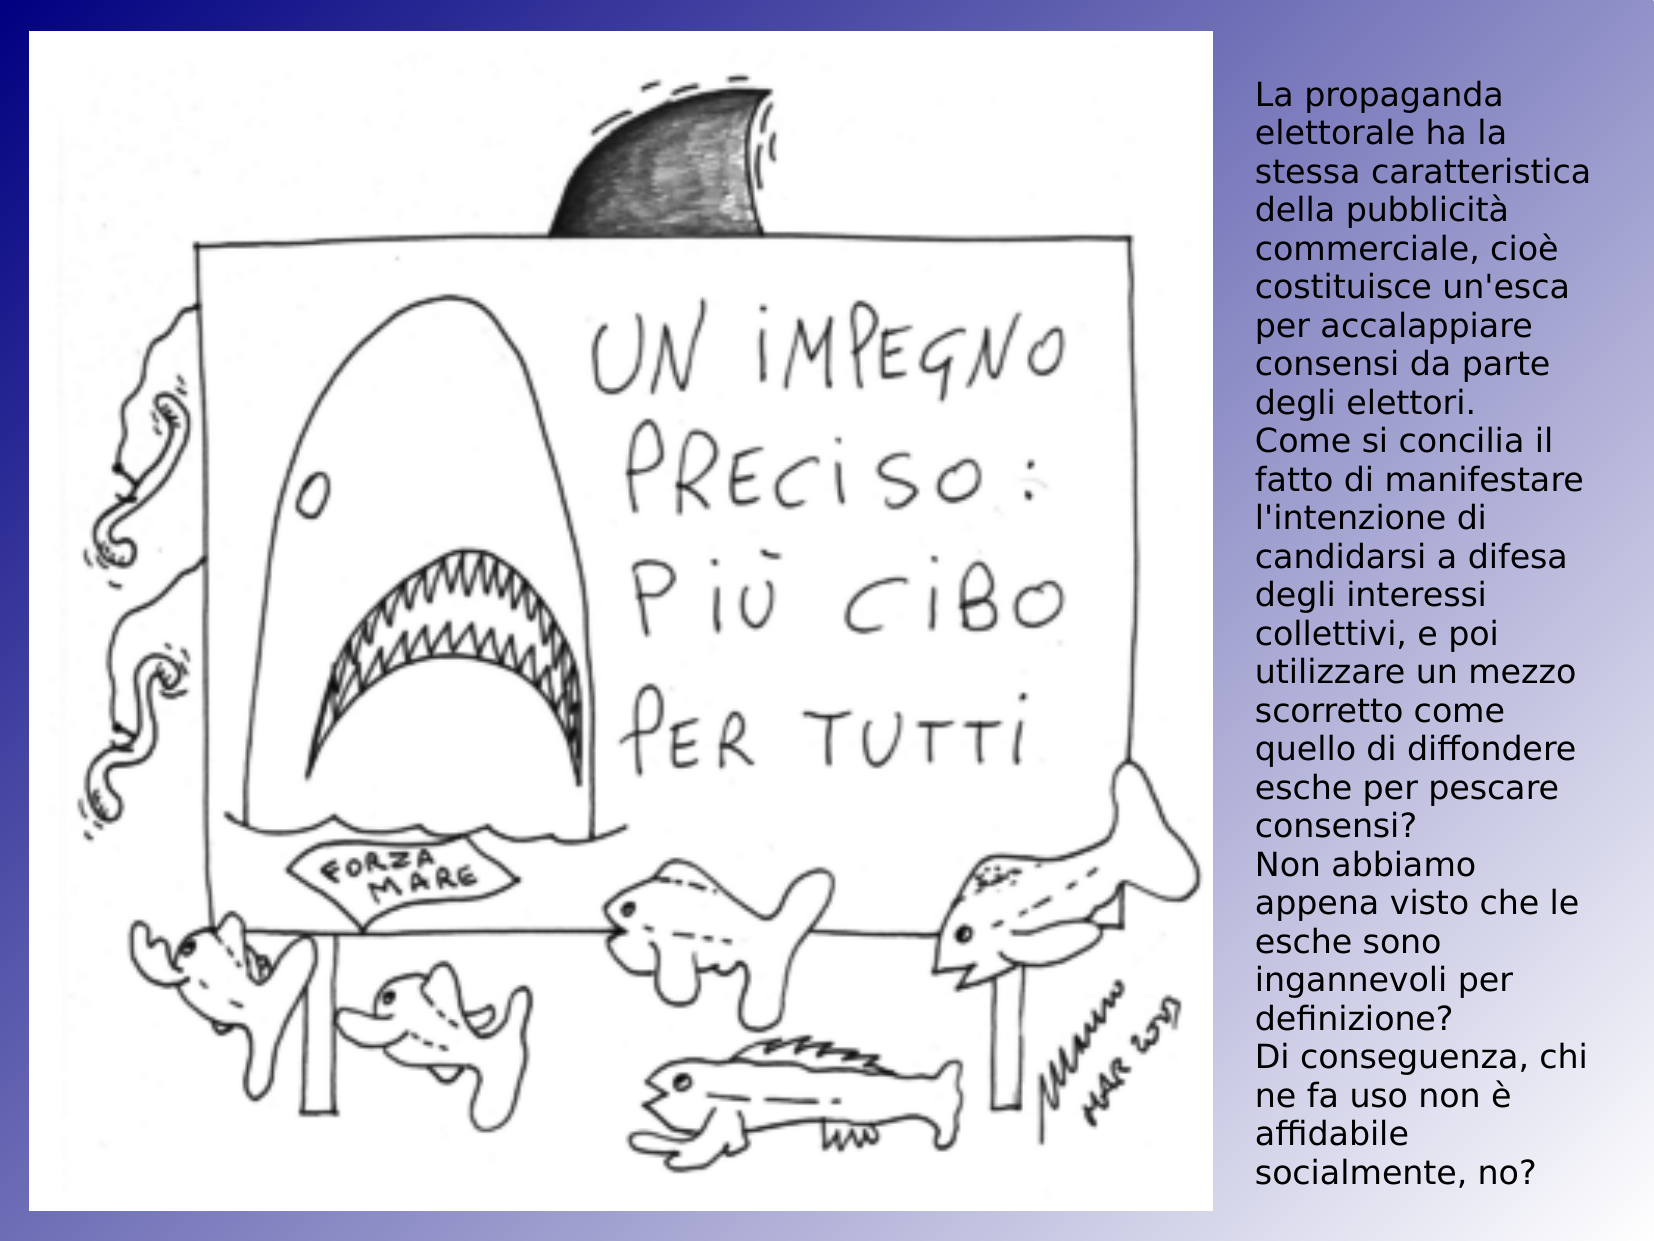

La propaganda elettorale ha la stessa caratteristica della pubblicità commerciale, cioè costituisce un'esca per accalappiare consensi da parte degli elettori.
Come si concilia il fatto di manifestare l'intenzione di candidarsi a difesa degli interessi collettivi, e poi utilizzare un mezzo scorretto come quello di diffondere esche per pescare consensi?
Non abbiamo appena visto che le esche sono ingannevoli per definizione?
Di conseguenza, chi ne fa uso non è affidabile socialmente, no?